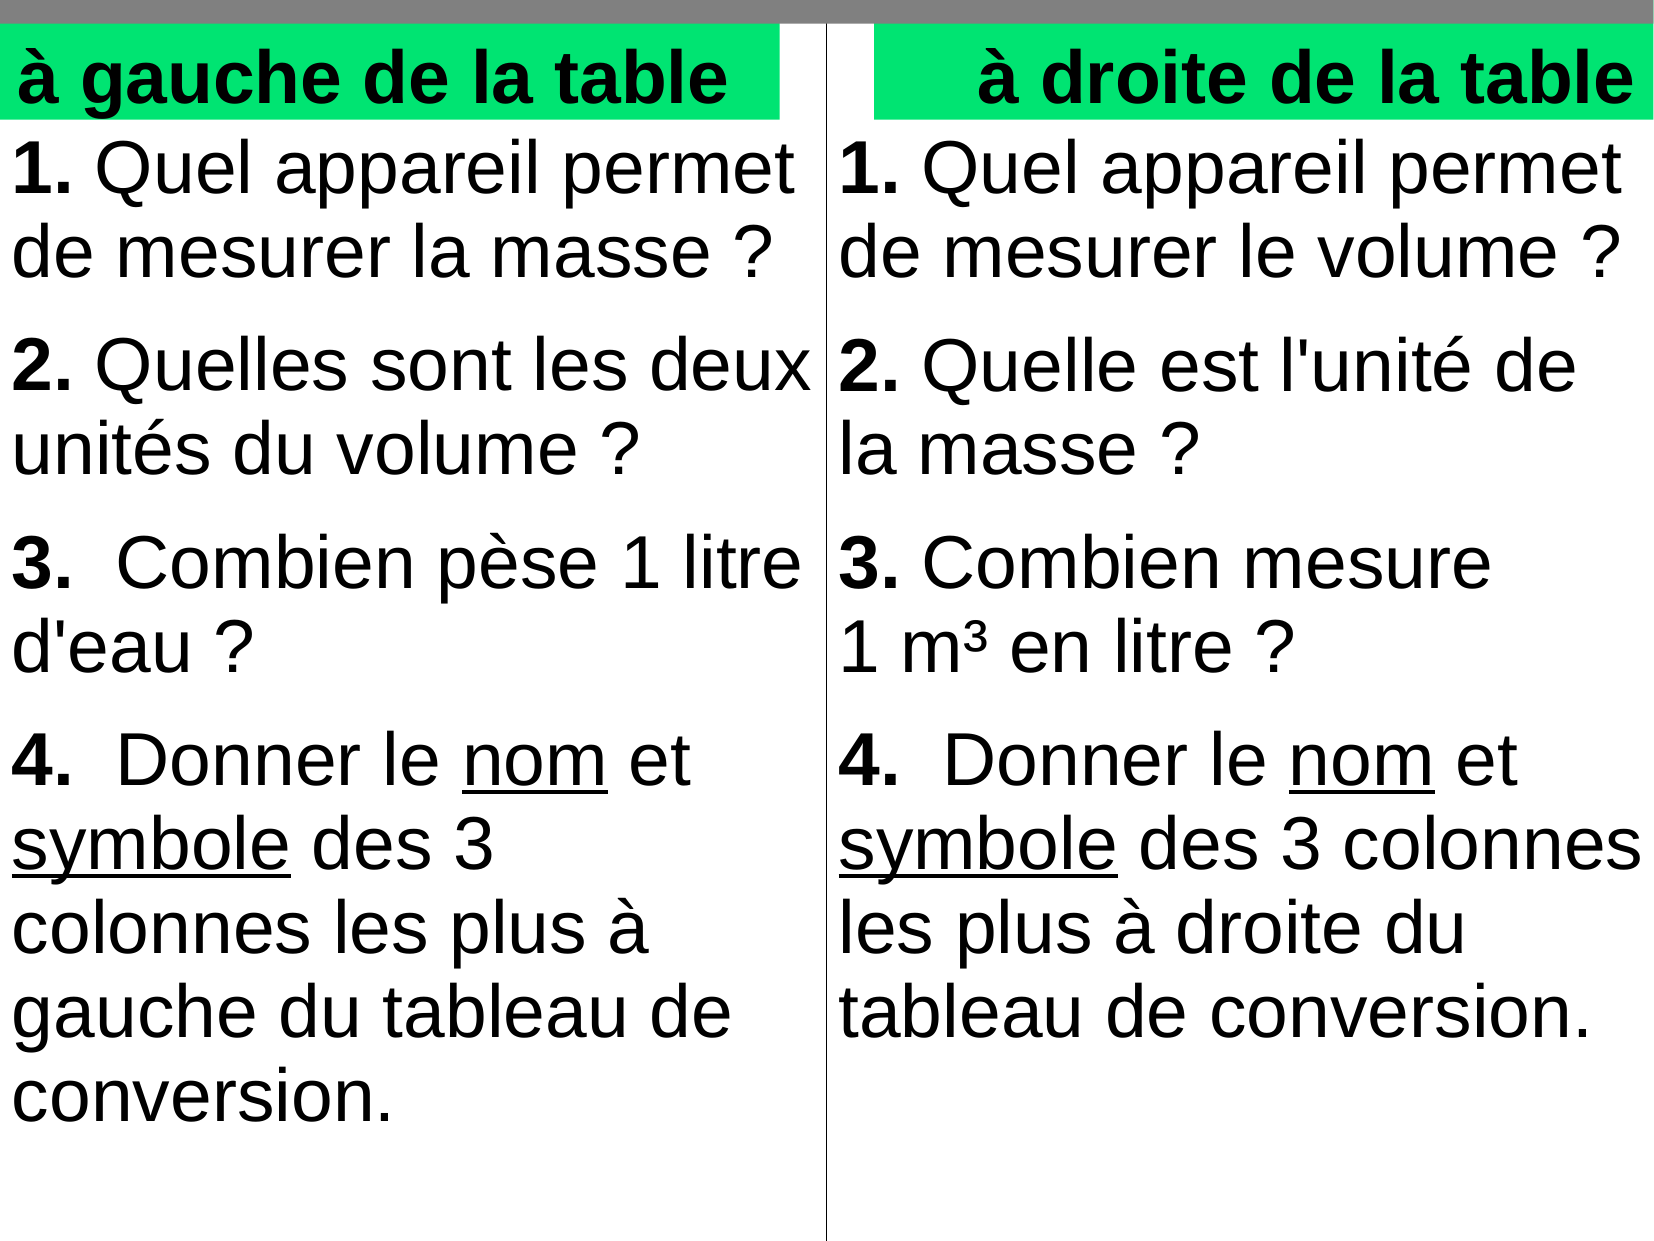

à gauche de la table
# à droite de la table
1. Quel appareil permet de mesurer la masse ?
2. Quelles sont les deux unités du volume ?
3. Combien pèse 1 litre d'eau ?
4. Donner le nom et symbole des 3 colonnes les plus à gauche du tableau de conversion.
1. Quel appareil permet de mesurer le volume ?
2. Quelle est l'unité de la masse ?
3. Combien mesure 1 m³ en litre ?
4. Donner le nom et symbole des 3 colonnes les plus à droite du tableau de conversion.